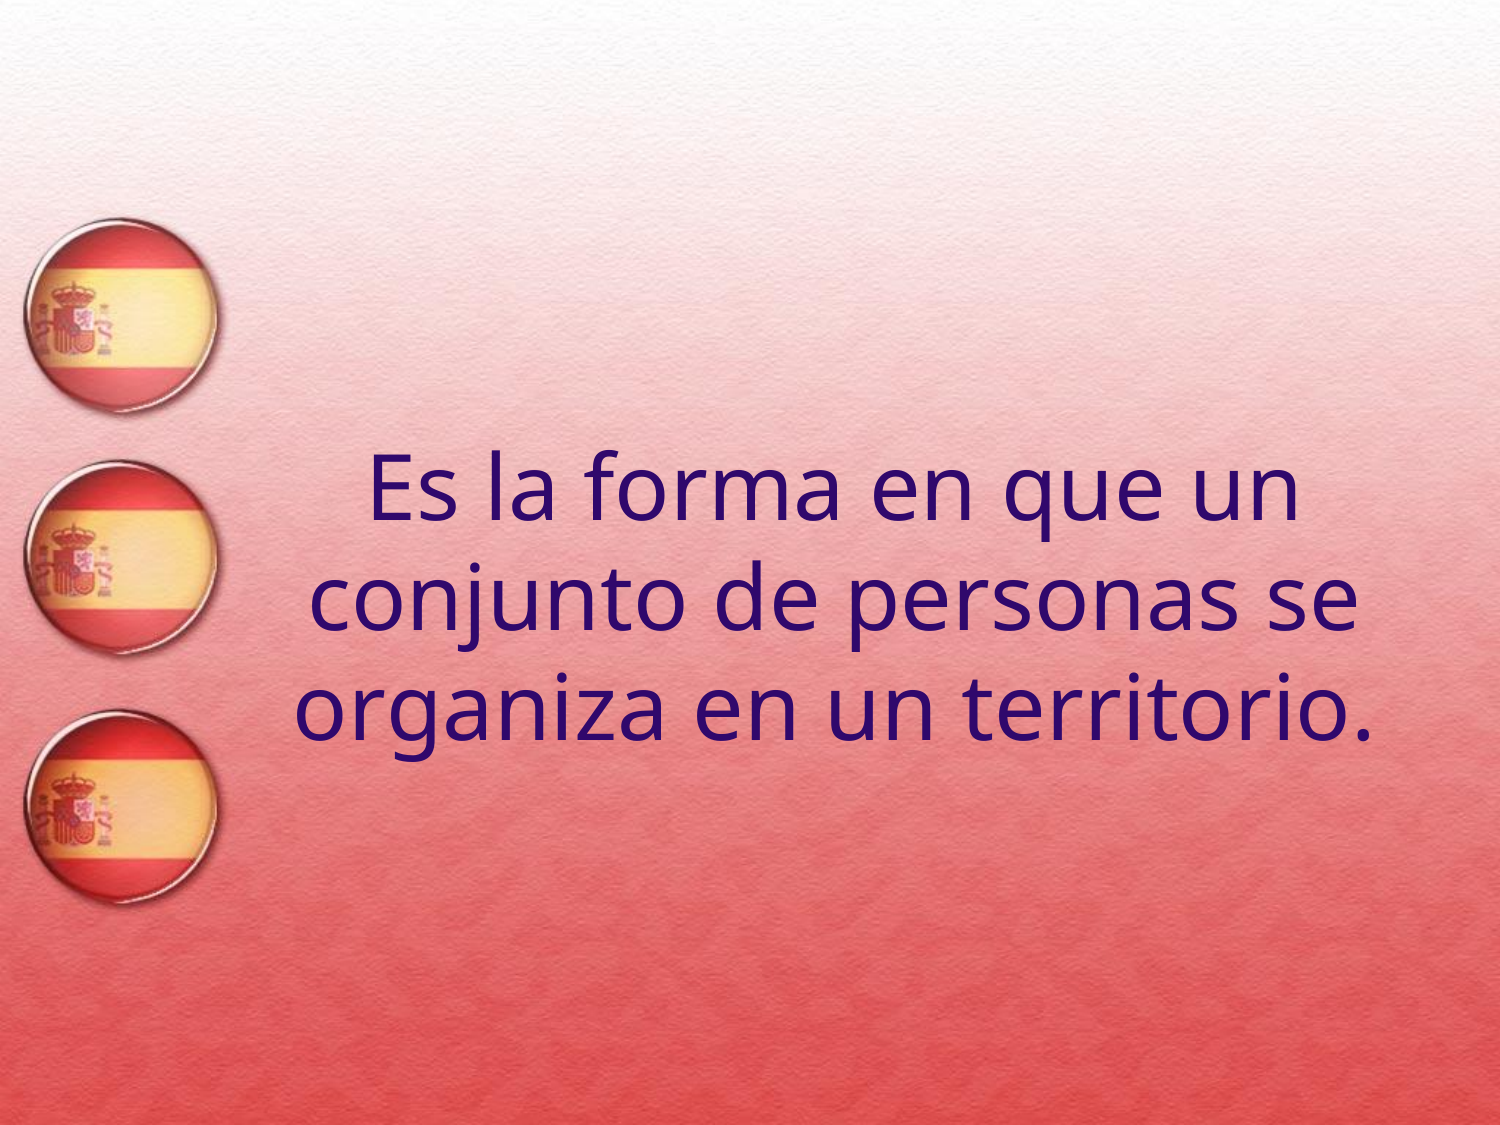

Es la forma en que un conjunto de personas se organiza en un territorio.
13